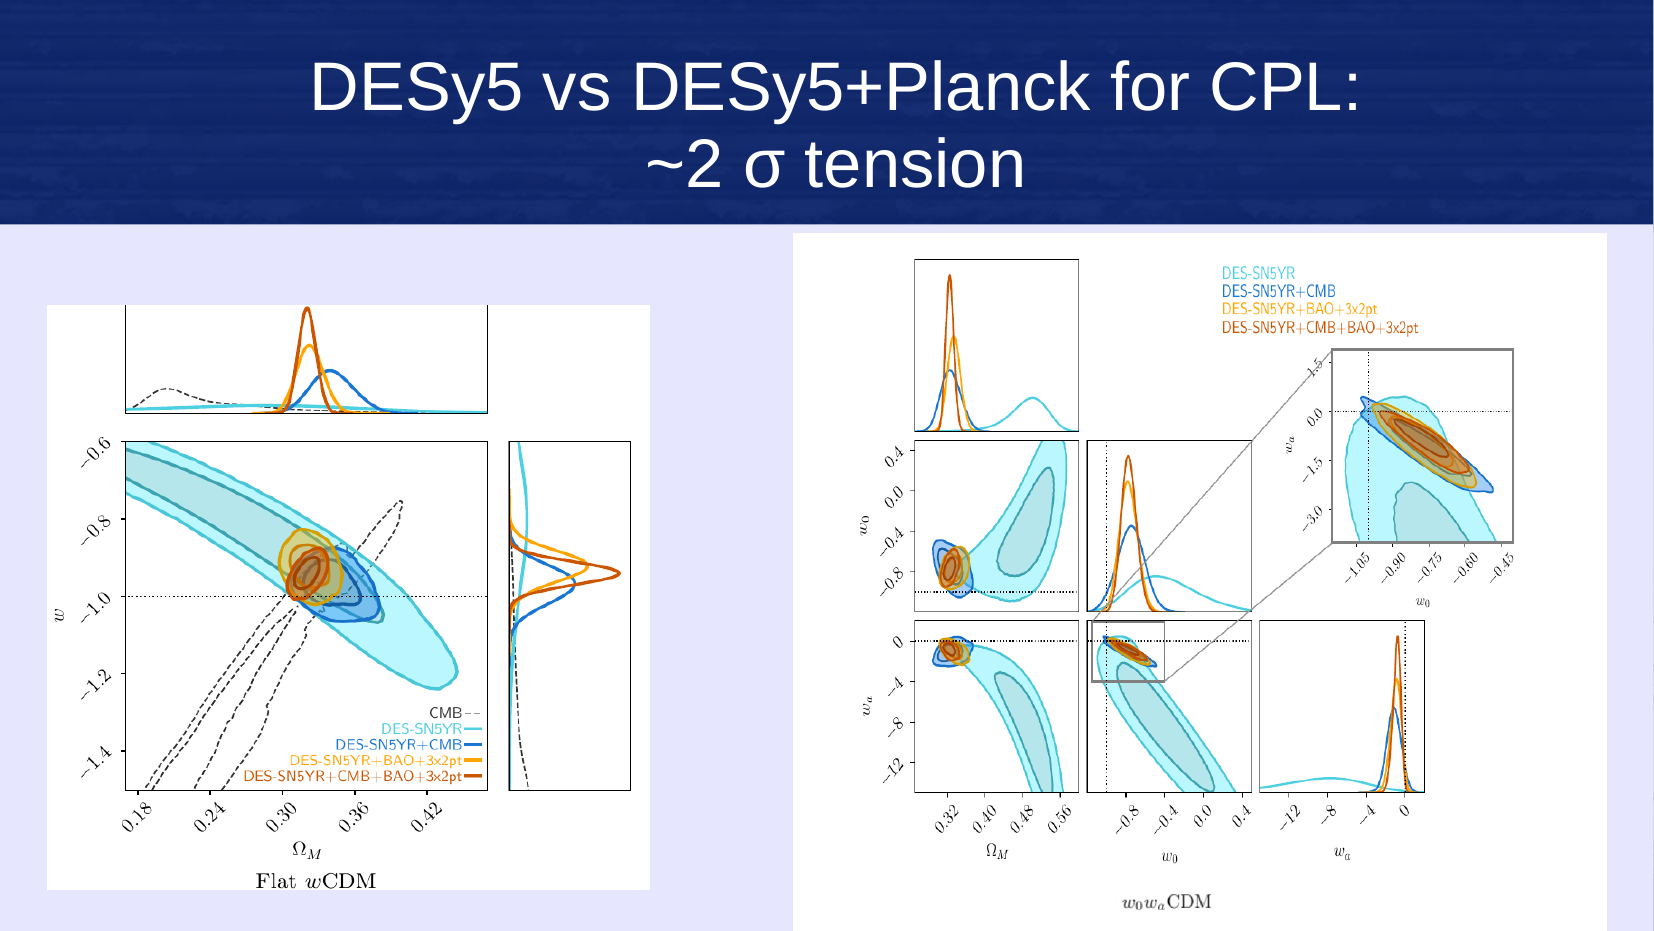

DESy5 vs DESy5+Planck for CPL:
 ~2 σ tension
#